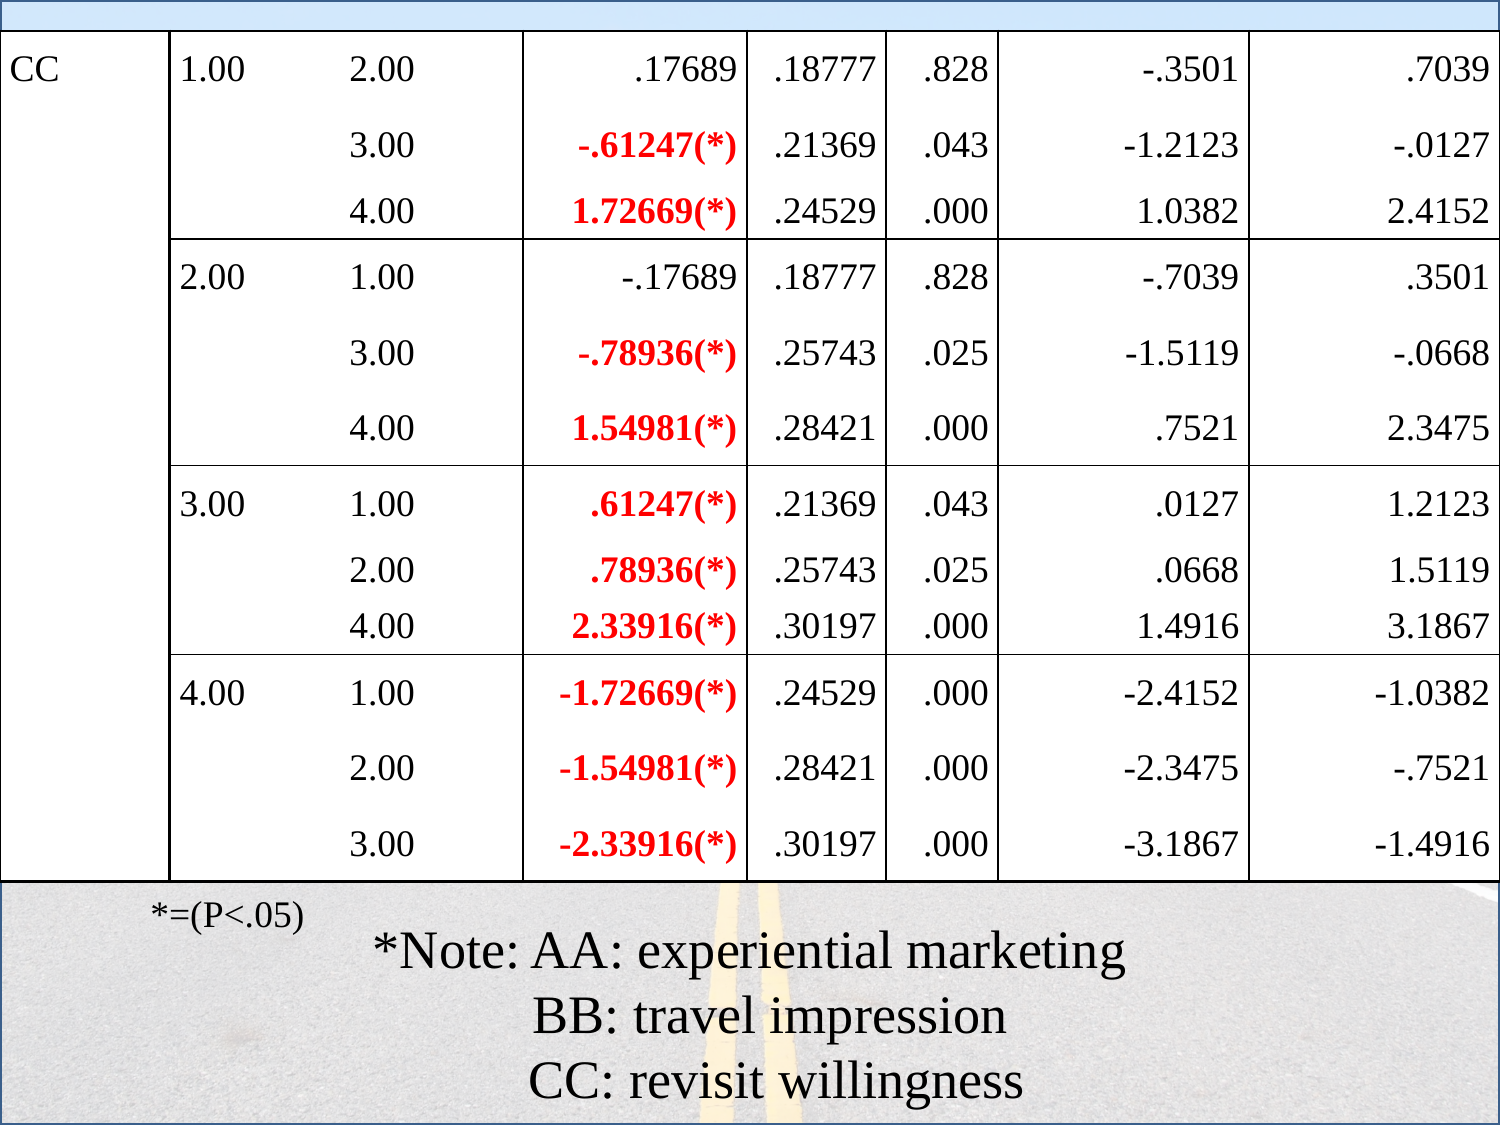

| CC | 1.00 | 2.00 | .17689 | .18777 | .828 | -.3501 | .7039 |
| --- | --- | --- | --- | --- | --- | --- | --- |
| | | 3.00 | -.61247(\*) | .21369 | .043 | -1.2123 | -.0127 |
| | | 4.00 | 1.72669(\*) | .24529 | .000 | 1.0382 | 2.4152 |
| | 2.00 | 1.00 | -.17689 | .18777 | .828 | -.7039 | .3501 |
| | | 3.00 | -.78936(\*) | .25743 | .025 | -1.5119 | -.0668 |
| | | 4.00 | 1.54981(\*) | .28421 | .000 | .7521 | 2.3475 |
| | 3.00 | 1.00 | .61247(\*) | .21369 | .043 | .0127 | 1.2123 |
| | | 2.00 | .78936(\*) | .25743 | .025 | .0668 | 1.5119 |
| | | 4.00 | 2.33916(\*) | .30197 | .000 | 1.4916 | 3.1867 |
| | 4.00 | 1.00 | -1.72669(\*) | .24529 | .000 | -2.4152 | -1.0382 |
| | | 2.00 | -1.54981(\*) | .28421 | .000 | -2.3475 | -.7521 |
| | | 3.00 | -2.33916(\*) | .30197 | .000 | -3.1867 | -1.4916 |
*=(P<.05)
*Note: AA: experiential marketing
 BB: travel impression
 CC: revisit willingness